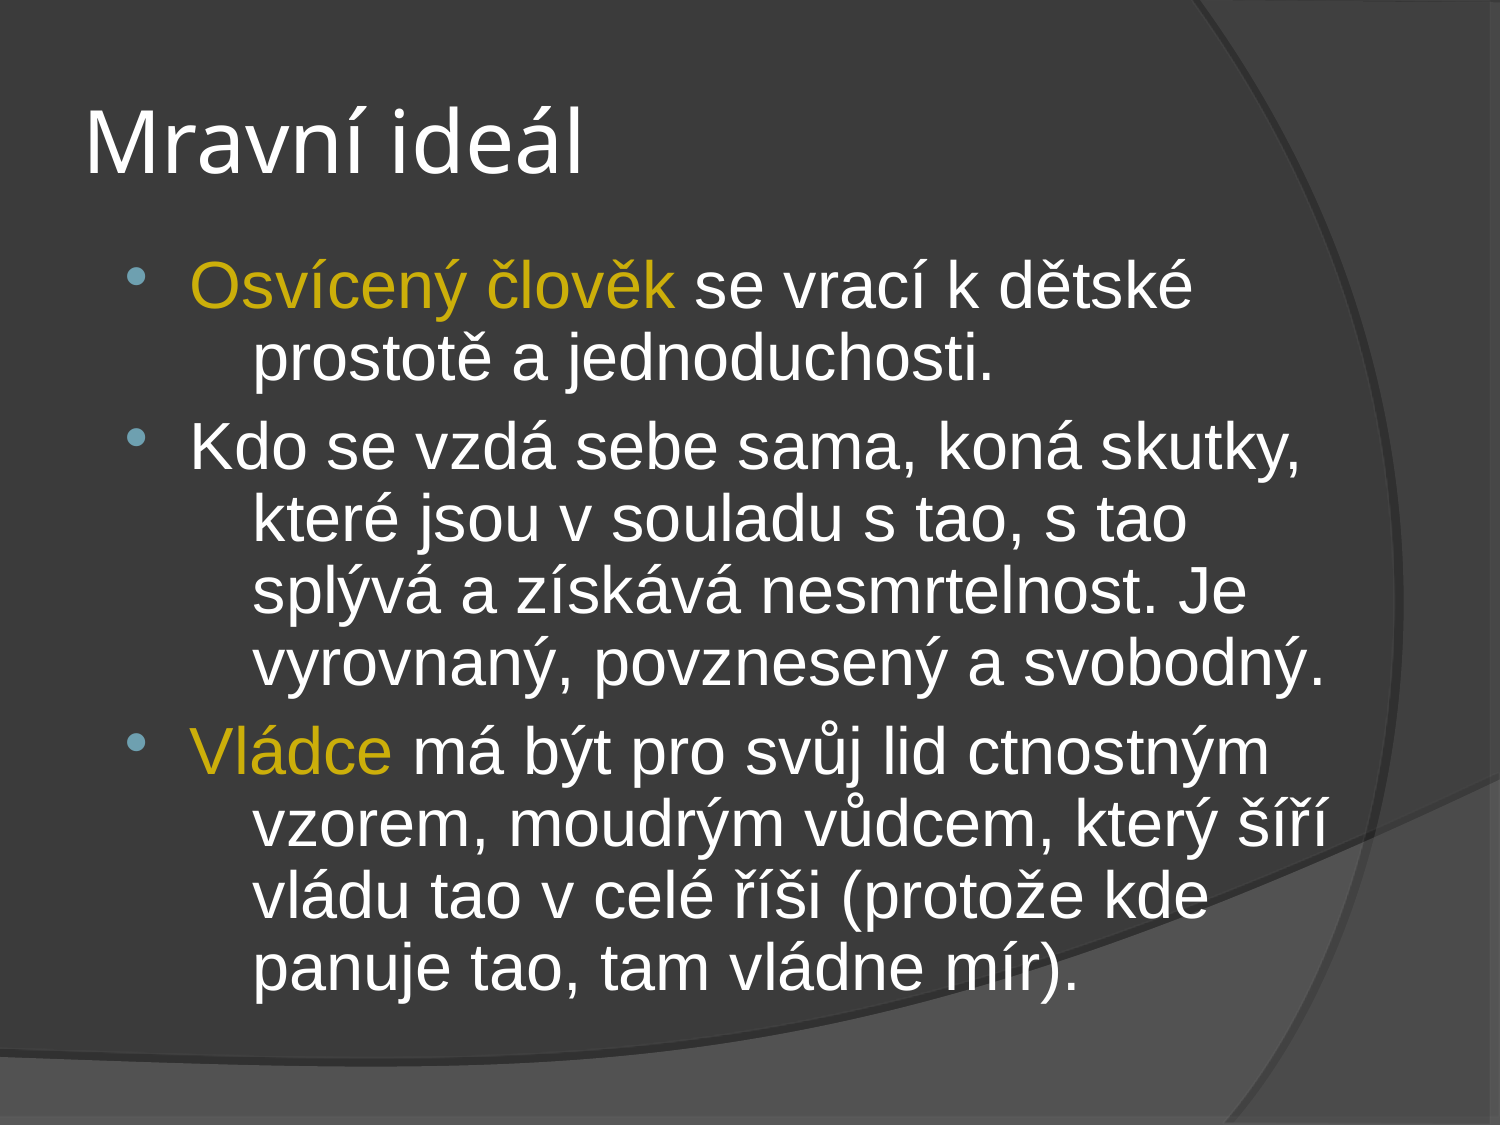

# Mravní ideál
Osvícený člověk se vrací k dětské prostotě a jednoduchosti.
Kdo se vzdá sebe sama, koná skutky, které jsou v souladu s tao, s tao splývá a získává nesmrtelnost. Je vyrovnaný, povznesený a svobodný.
Vládce má být pro svůj lid ctnostným vzorem, moudrým vůdcem, který šíří vládu tao v celé říši (protože kde panuje tao, tam vládne mír).